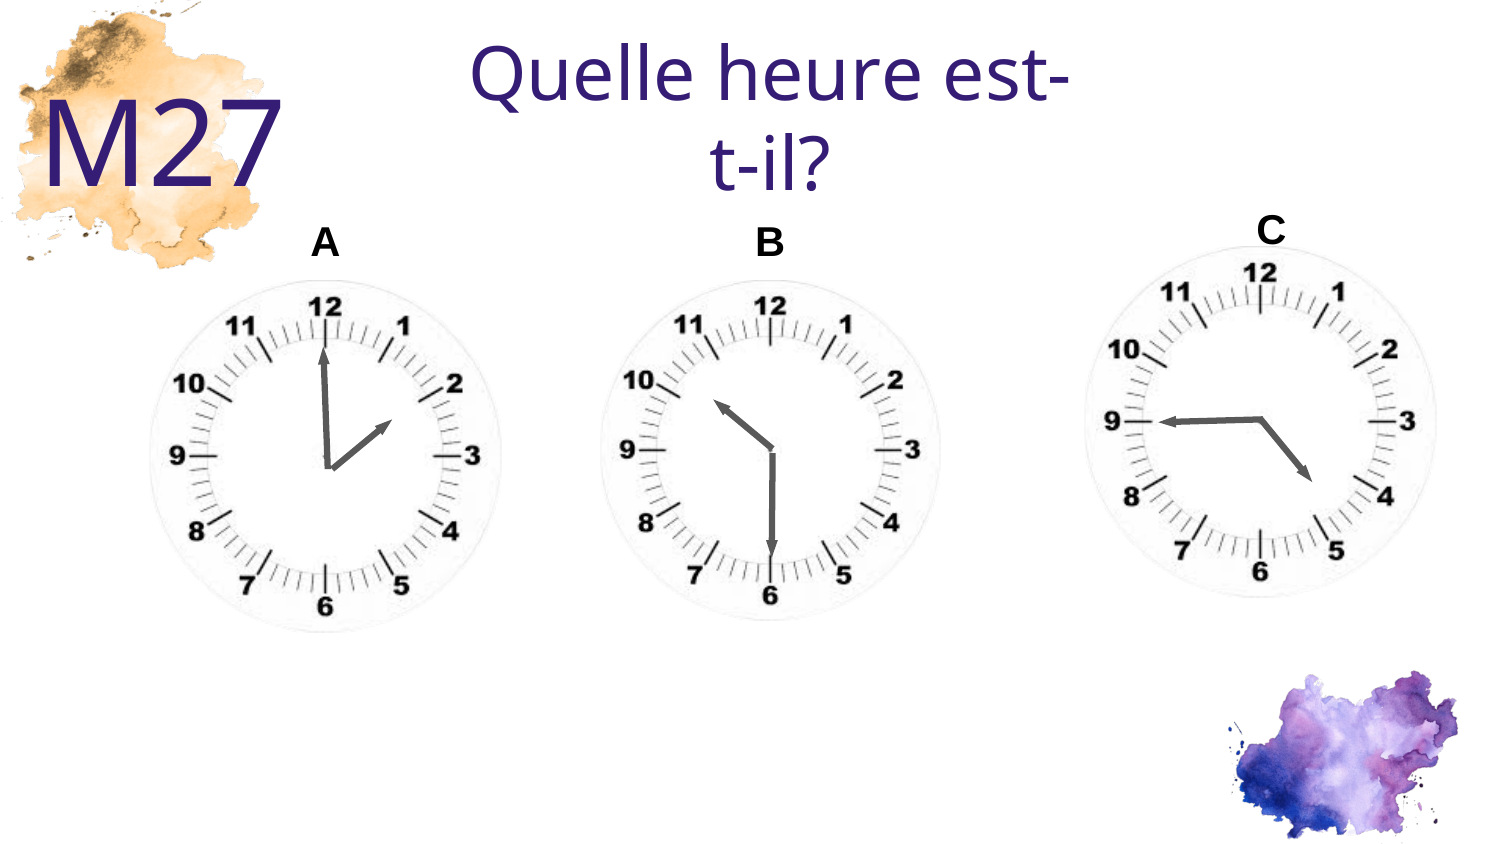

Quelle heure est-t-il?
M27
C
A
B